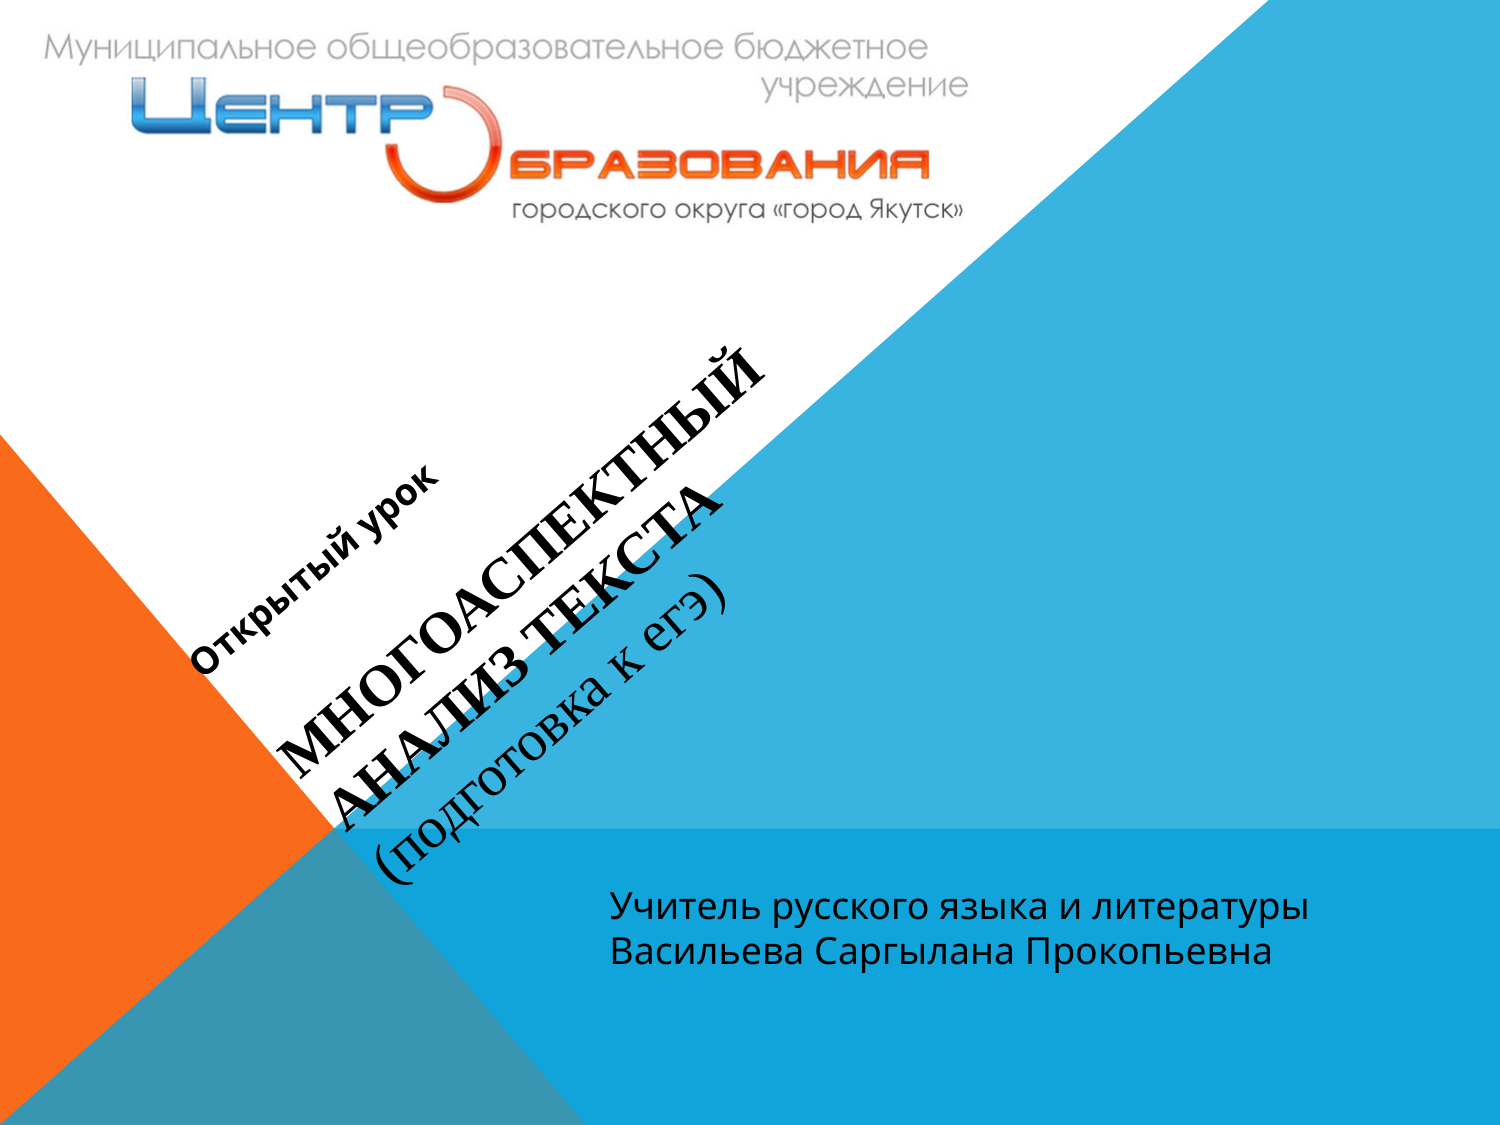

# МНОГОАСПЕКТНЫЙ АНАЛИЗ ТЕКСТА (подготовка к егэ)
Открытый урок
Учитель русского языка и литературы
Васильева Саргылана Прокопьевна